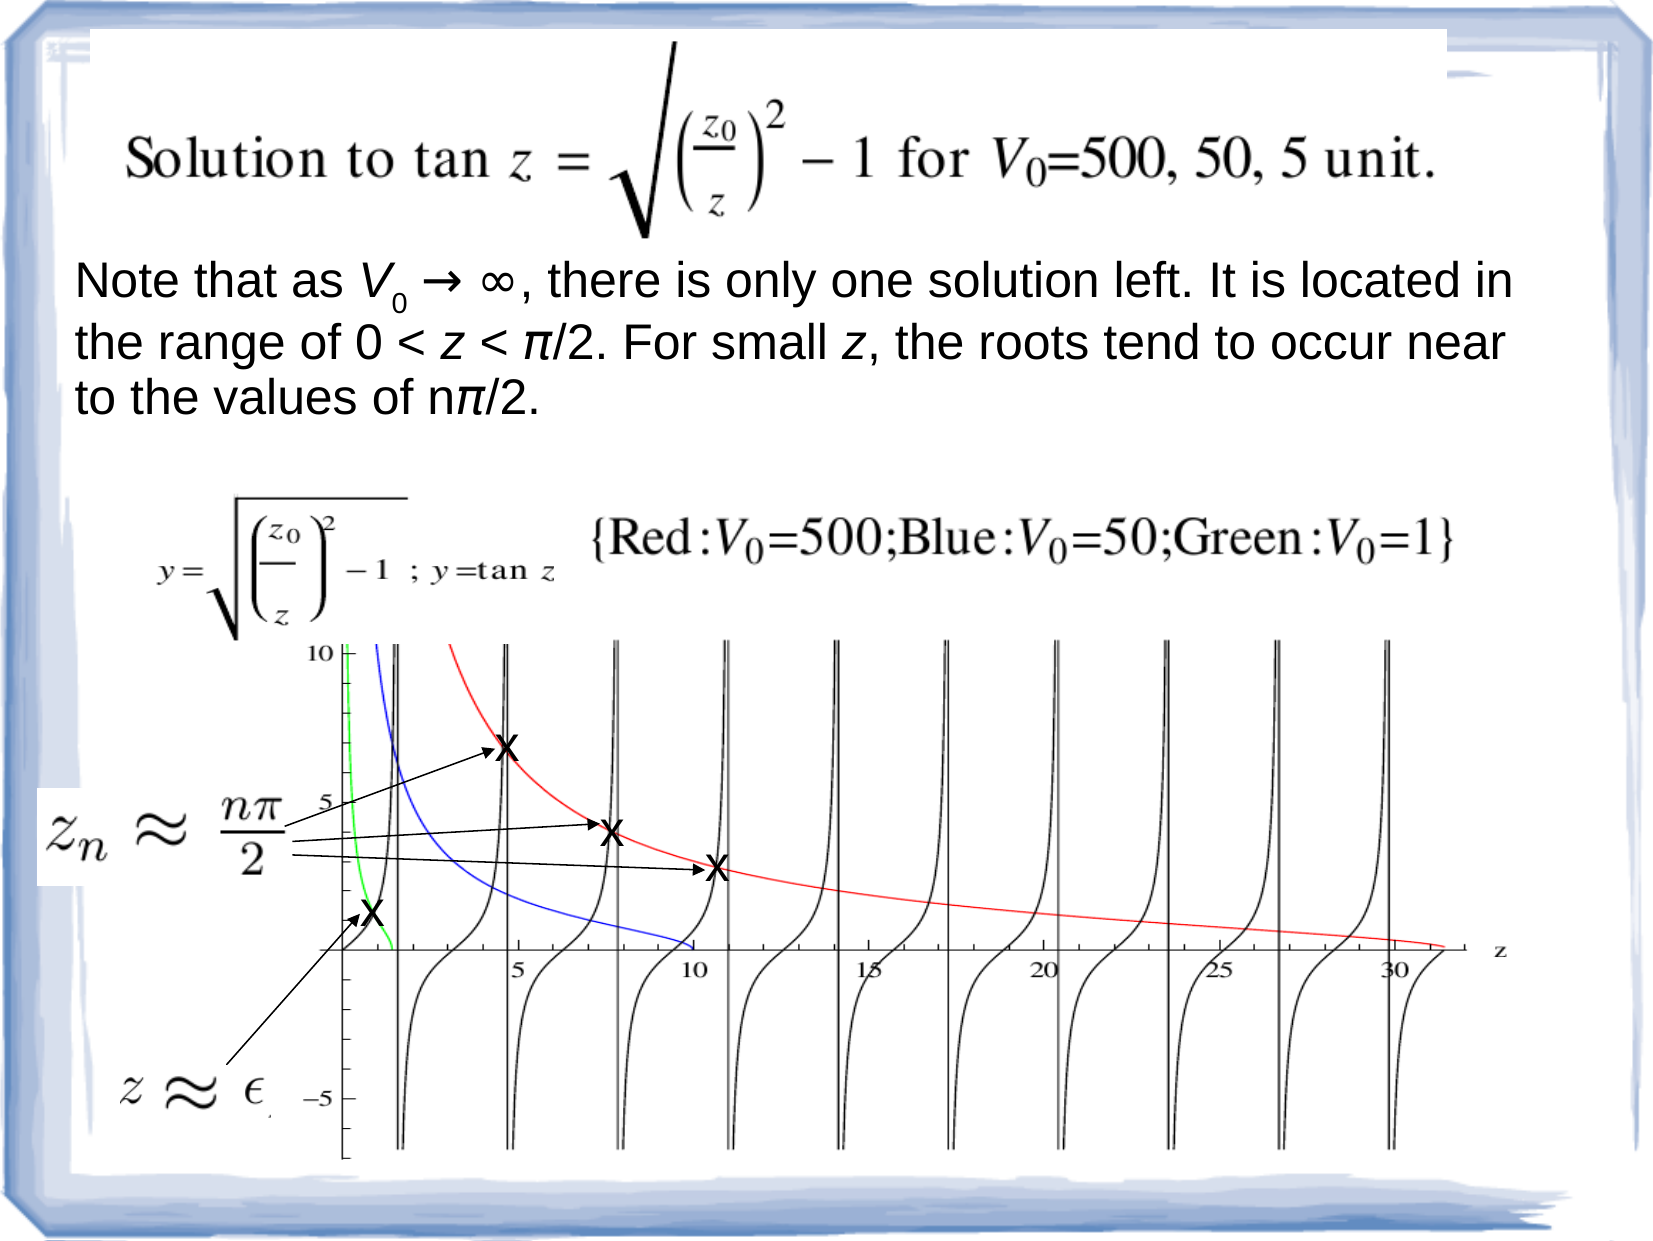

Note that as V0 → ∞, there is only one solution left. It is located in the range of 0 < z < π/2. For small z, the roots tend to occur near to the values of nπ/2.
x
x
x
x